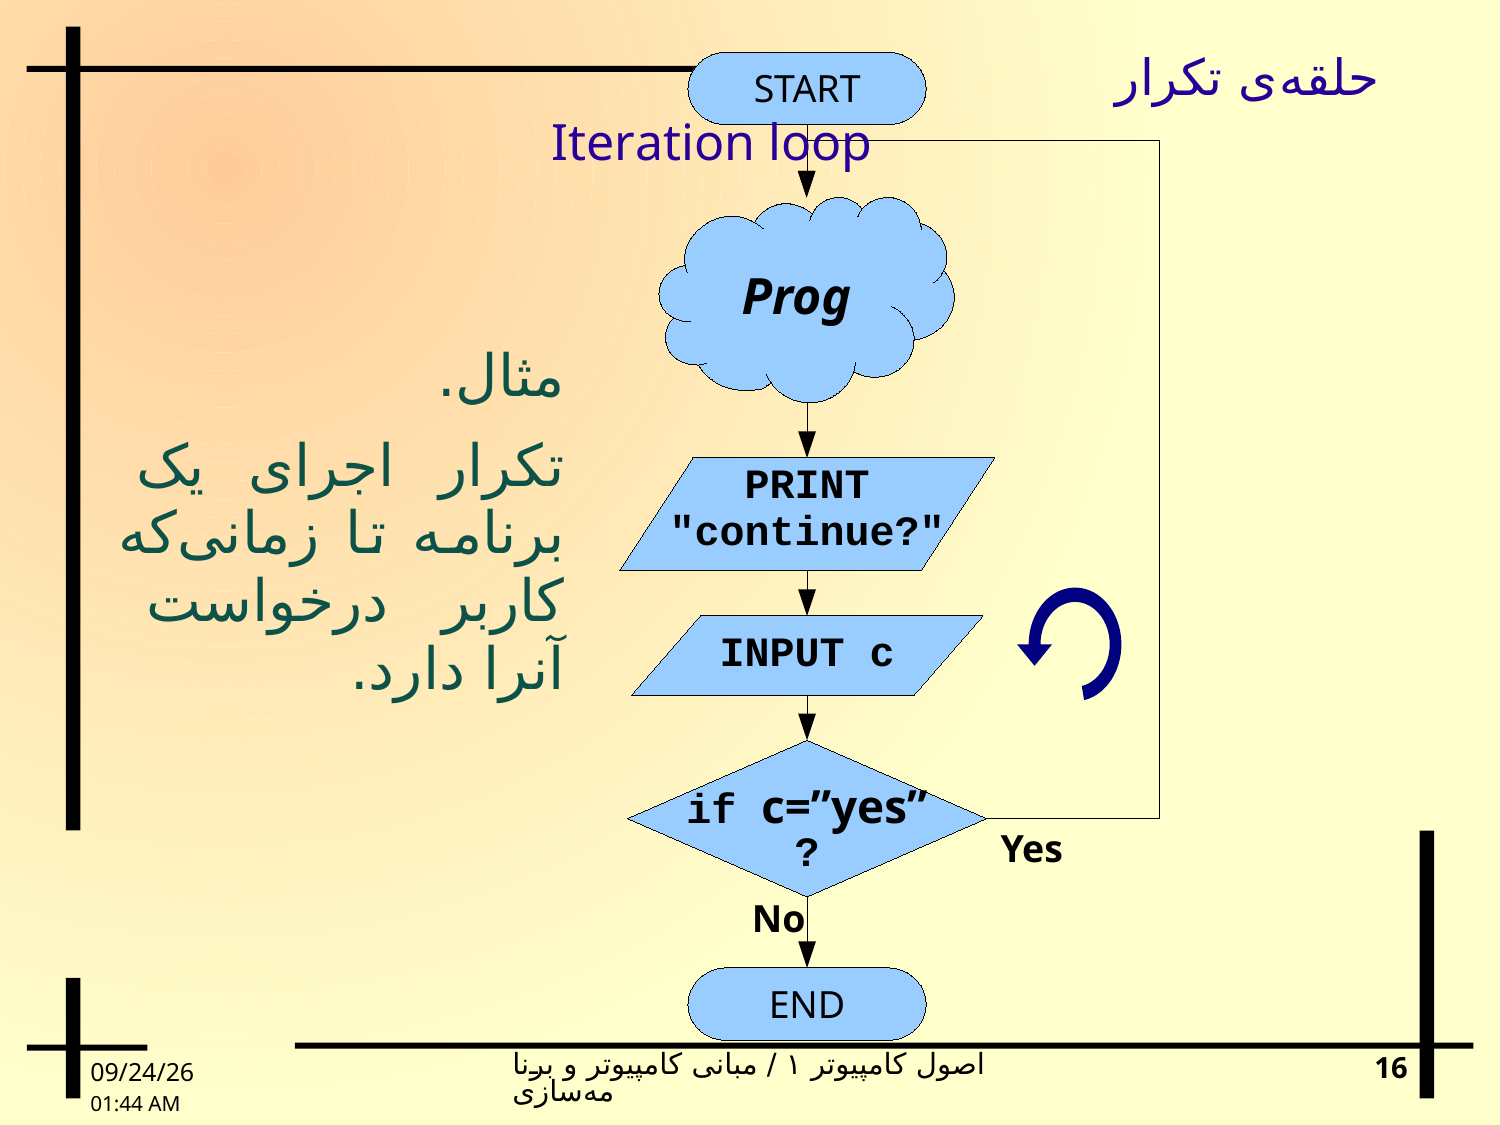

حلقه‌ی تکرار Iteration loop
START
Prog
# مثال.
تکرار اجرای یک برنامه تا زمانی‌که کاربر درخواست آنرا دارد.
PRINT "continue?"
INPUT c
if c=”yes”
?
Yes
No
END
اصول کامپیوتر ۱ / مبانی کامپیوتر و برنامه‌سازی
16